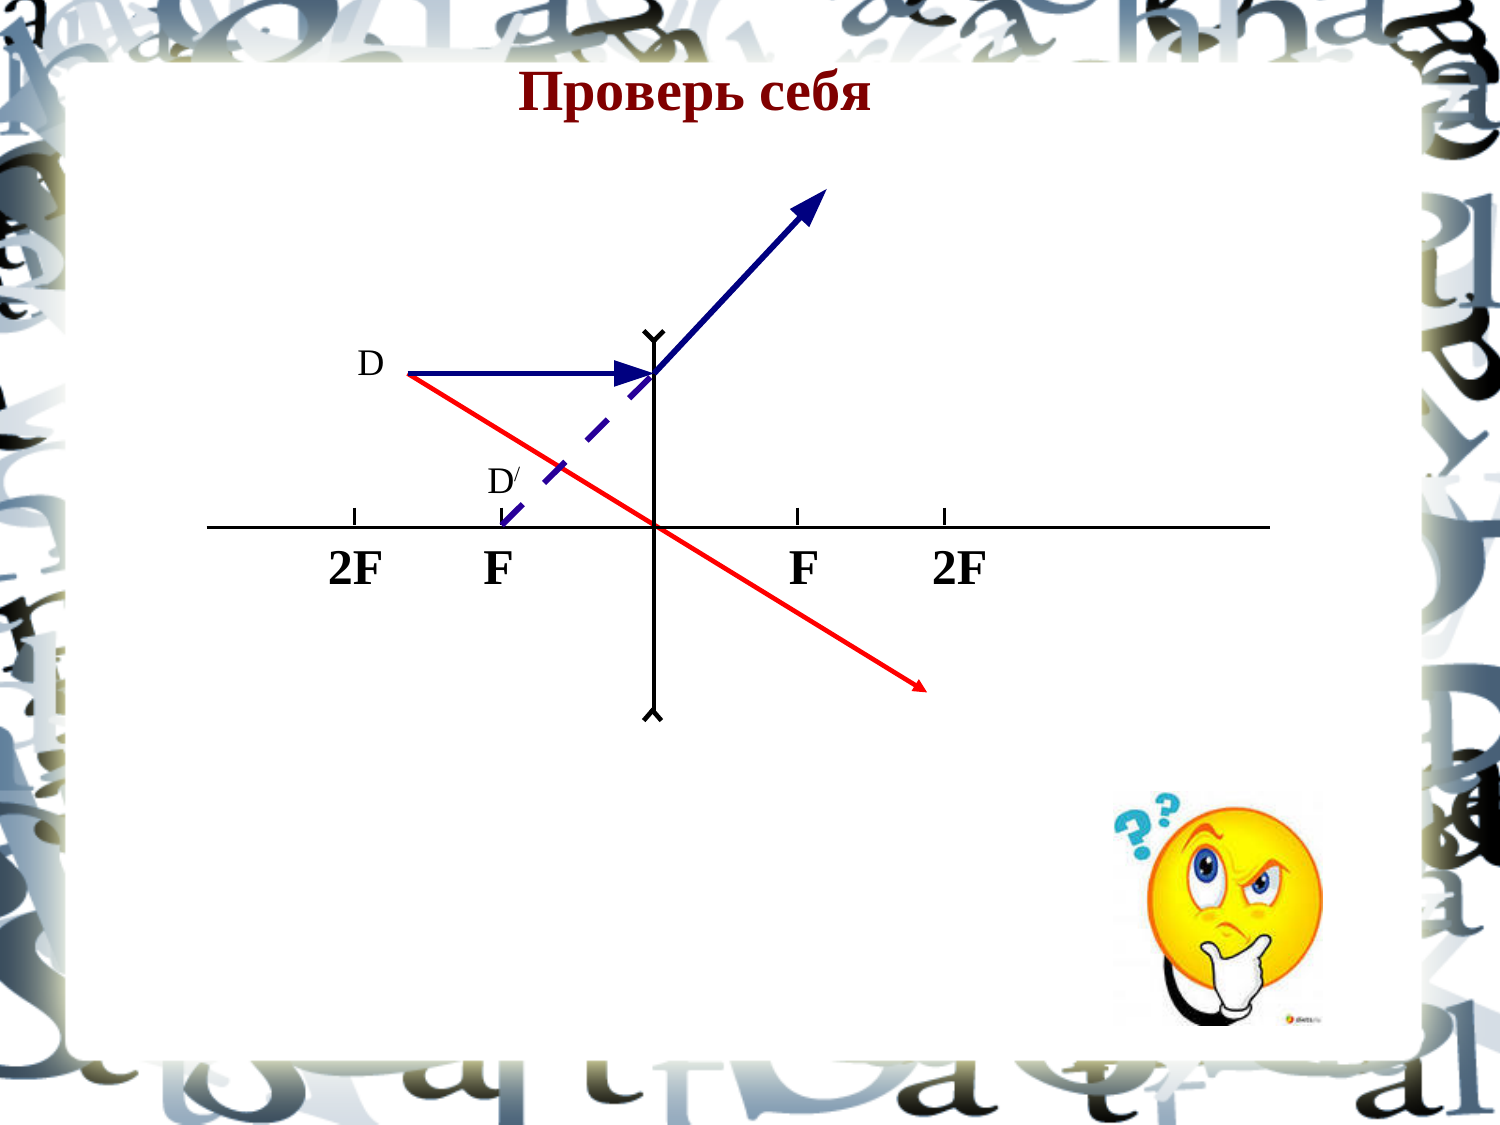

Проверь себя
2F F F 2F
D
D/